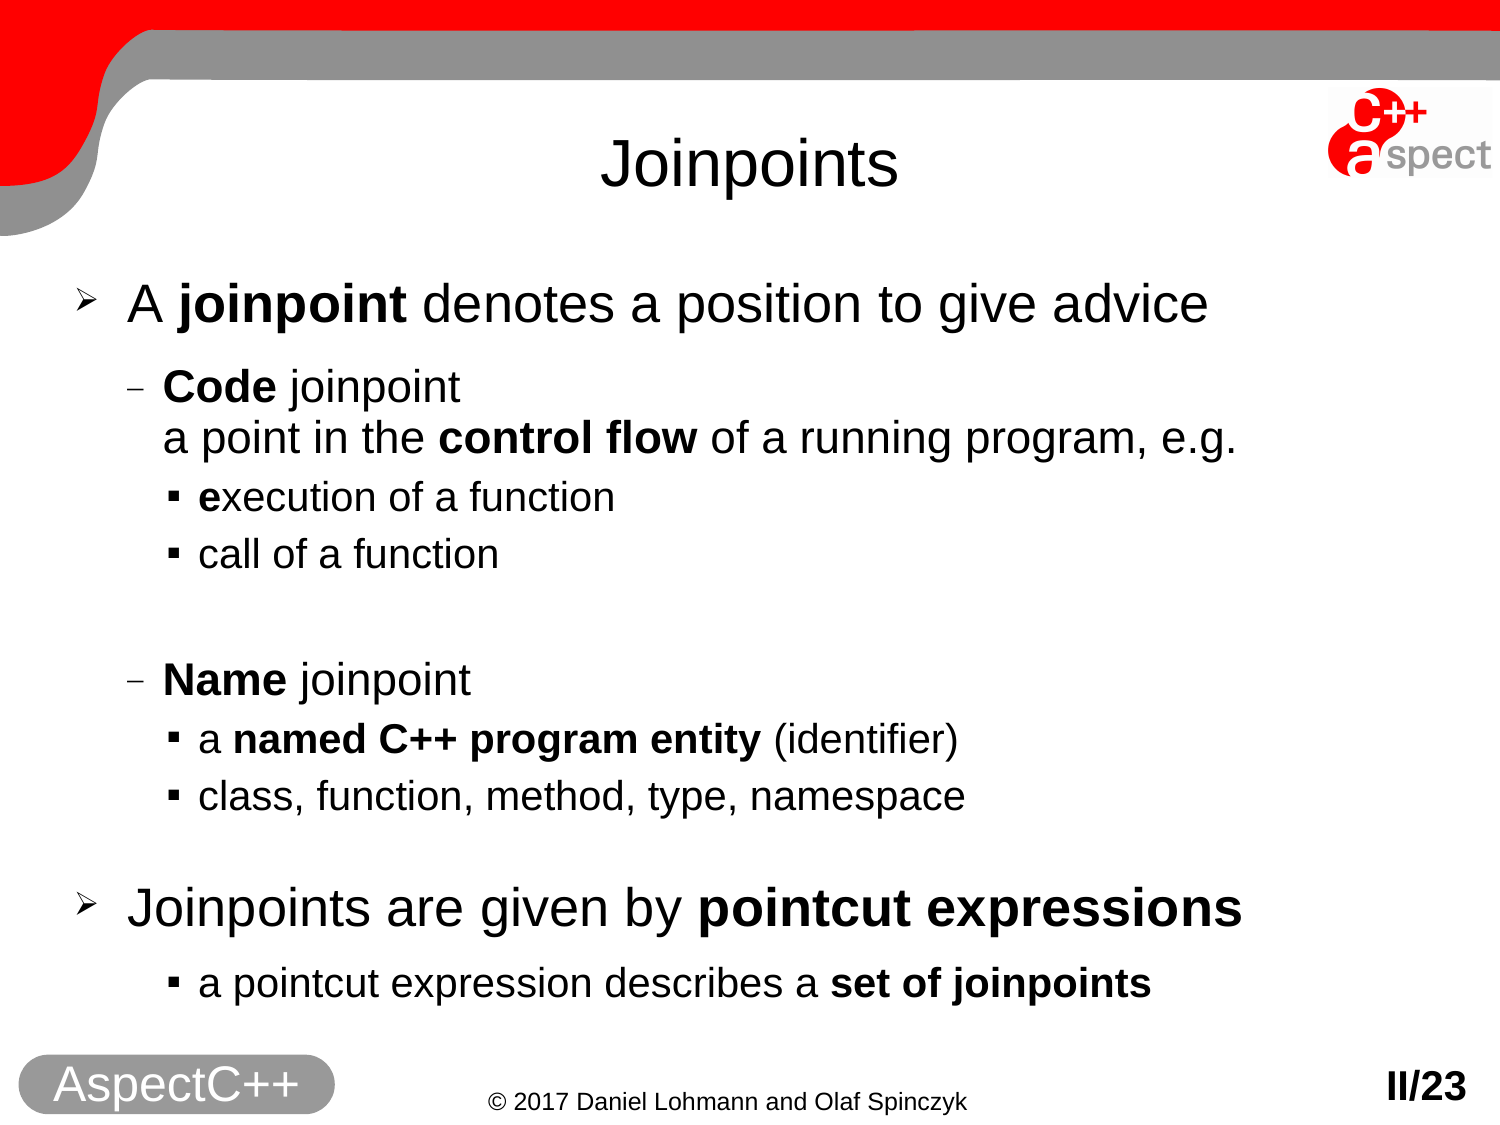

# Joinpoints
A joinpoint denotes a position to give advice
Code joinpoint
a point in the control flow of a running program, e.g.
execution of a function
call of a function
Name joinpoint
a named C++ program entity (identifier)
class, function, method, type, namespace
Joinpoints are given by pointcut expressions
a pointcut expression describes a set of joinpoints